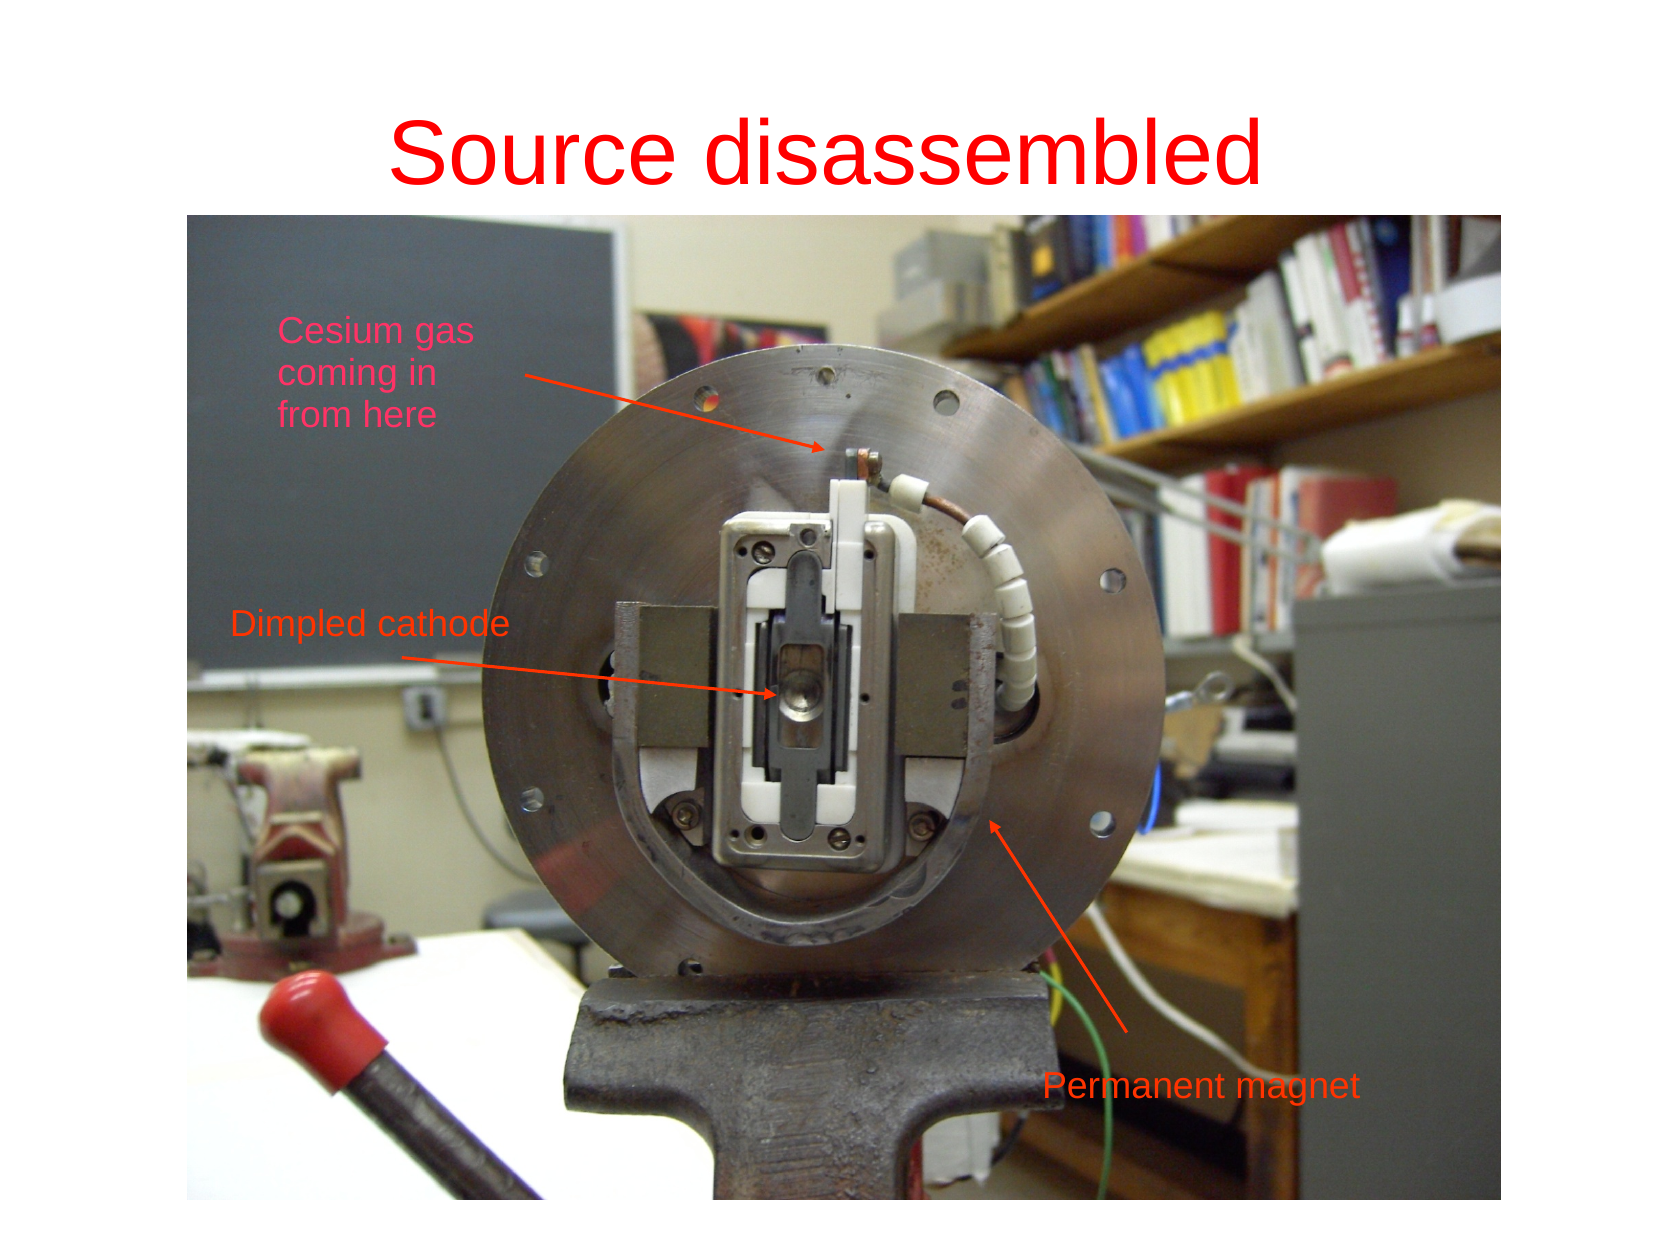

# Source disassembled
Cesium gas coming in from here
Dimpled cathode
Permanent magnet